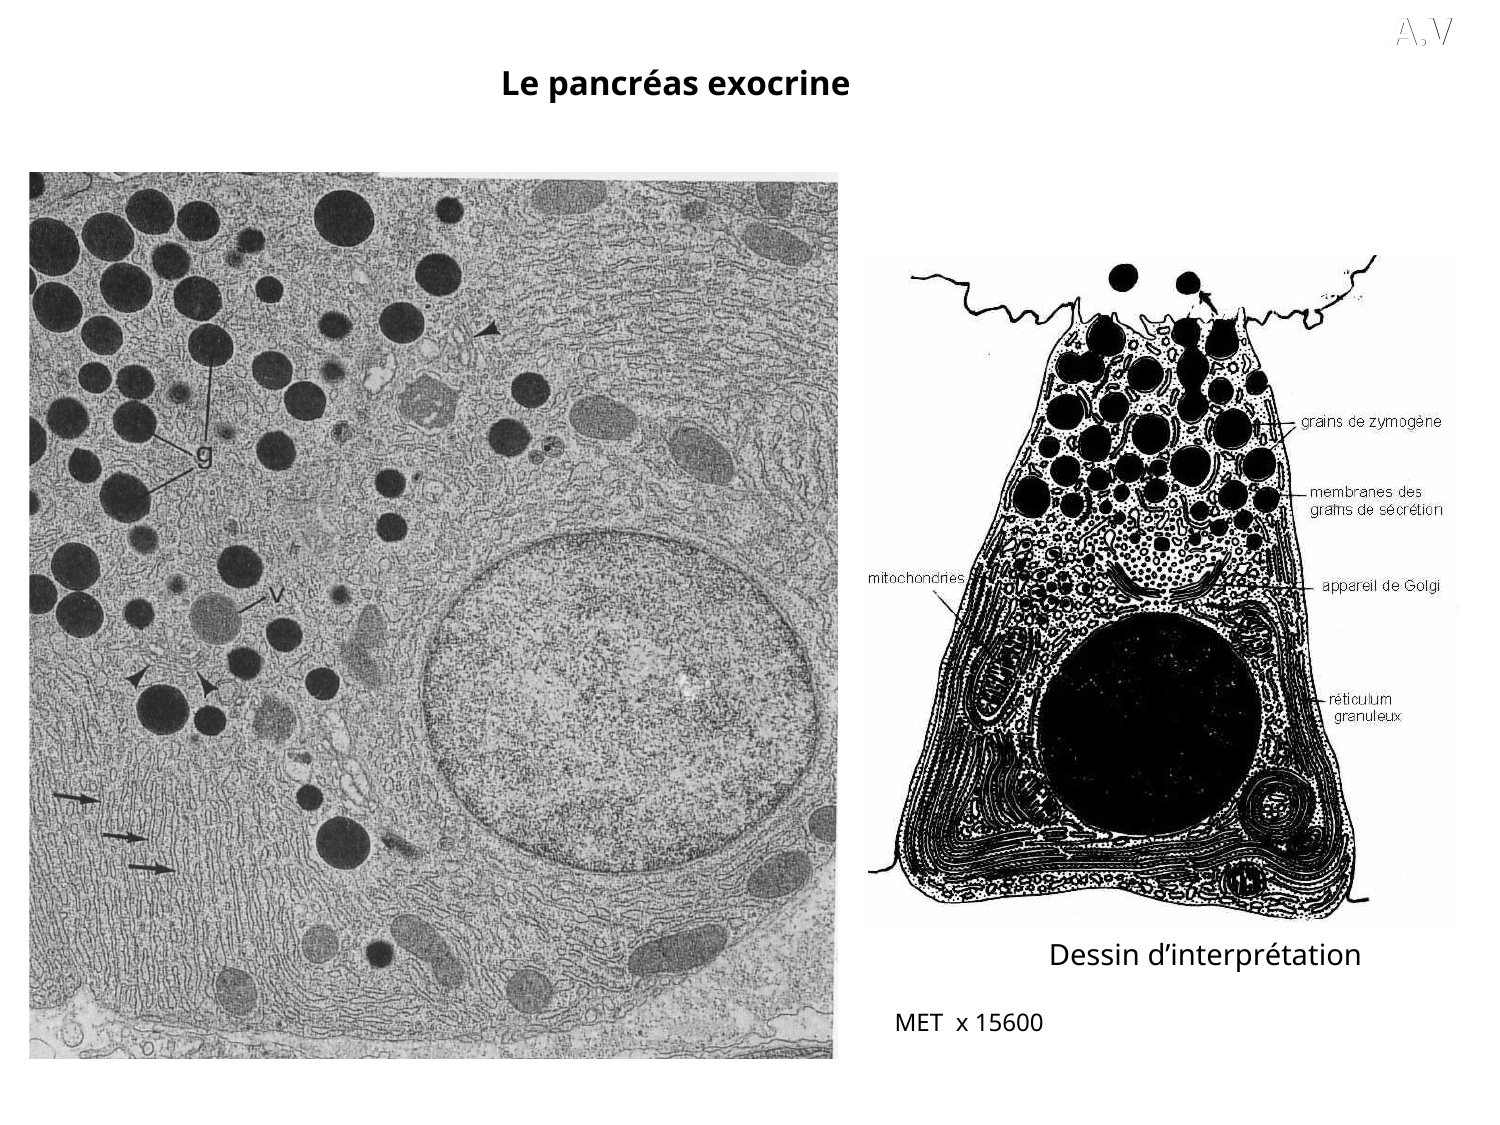

A.V
Le pancréas exocrine
Dessin d’interprétation
MET x 15600